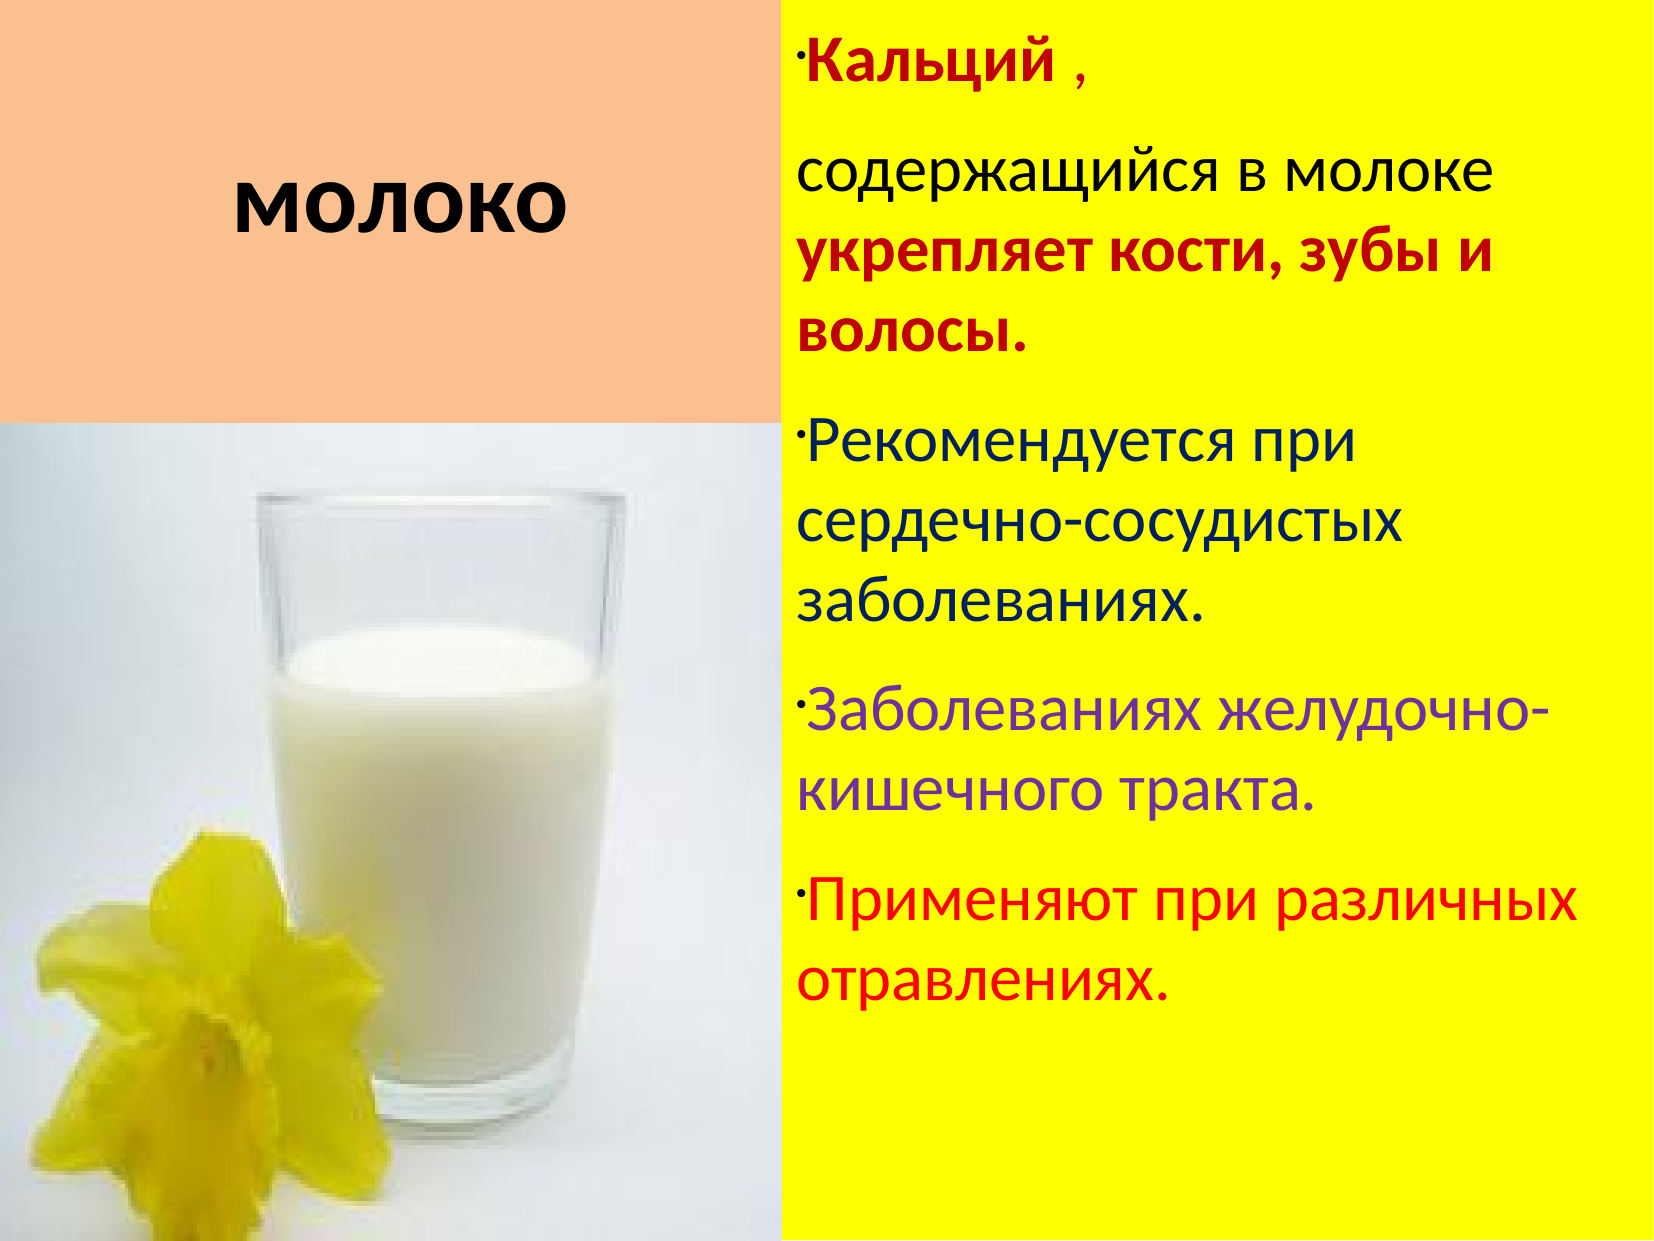

Кальций ,
содержащийся в молоке укрепляет кости, зубы и волосы.
Рекомендуется при сердечно-сосудистых заболеваниях.
Заболеваниях желудочно-кишечного тракта.
Применяют при различных отравлениях.
# молоко